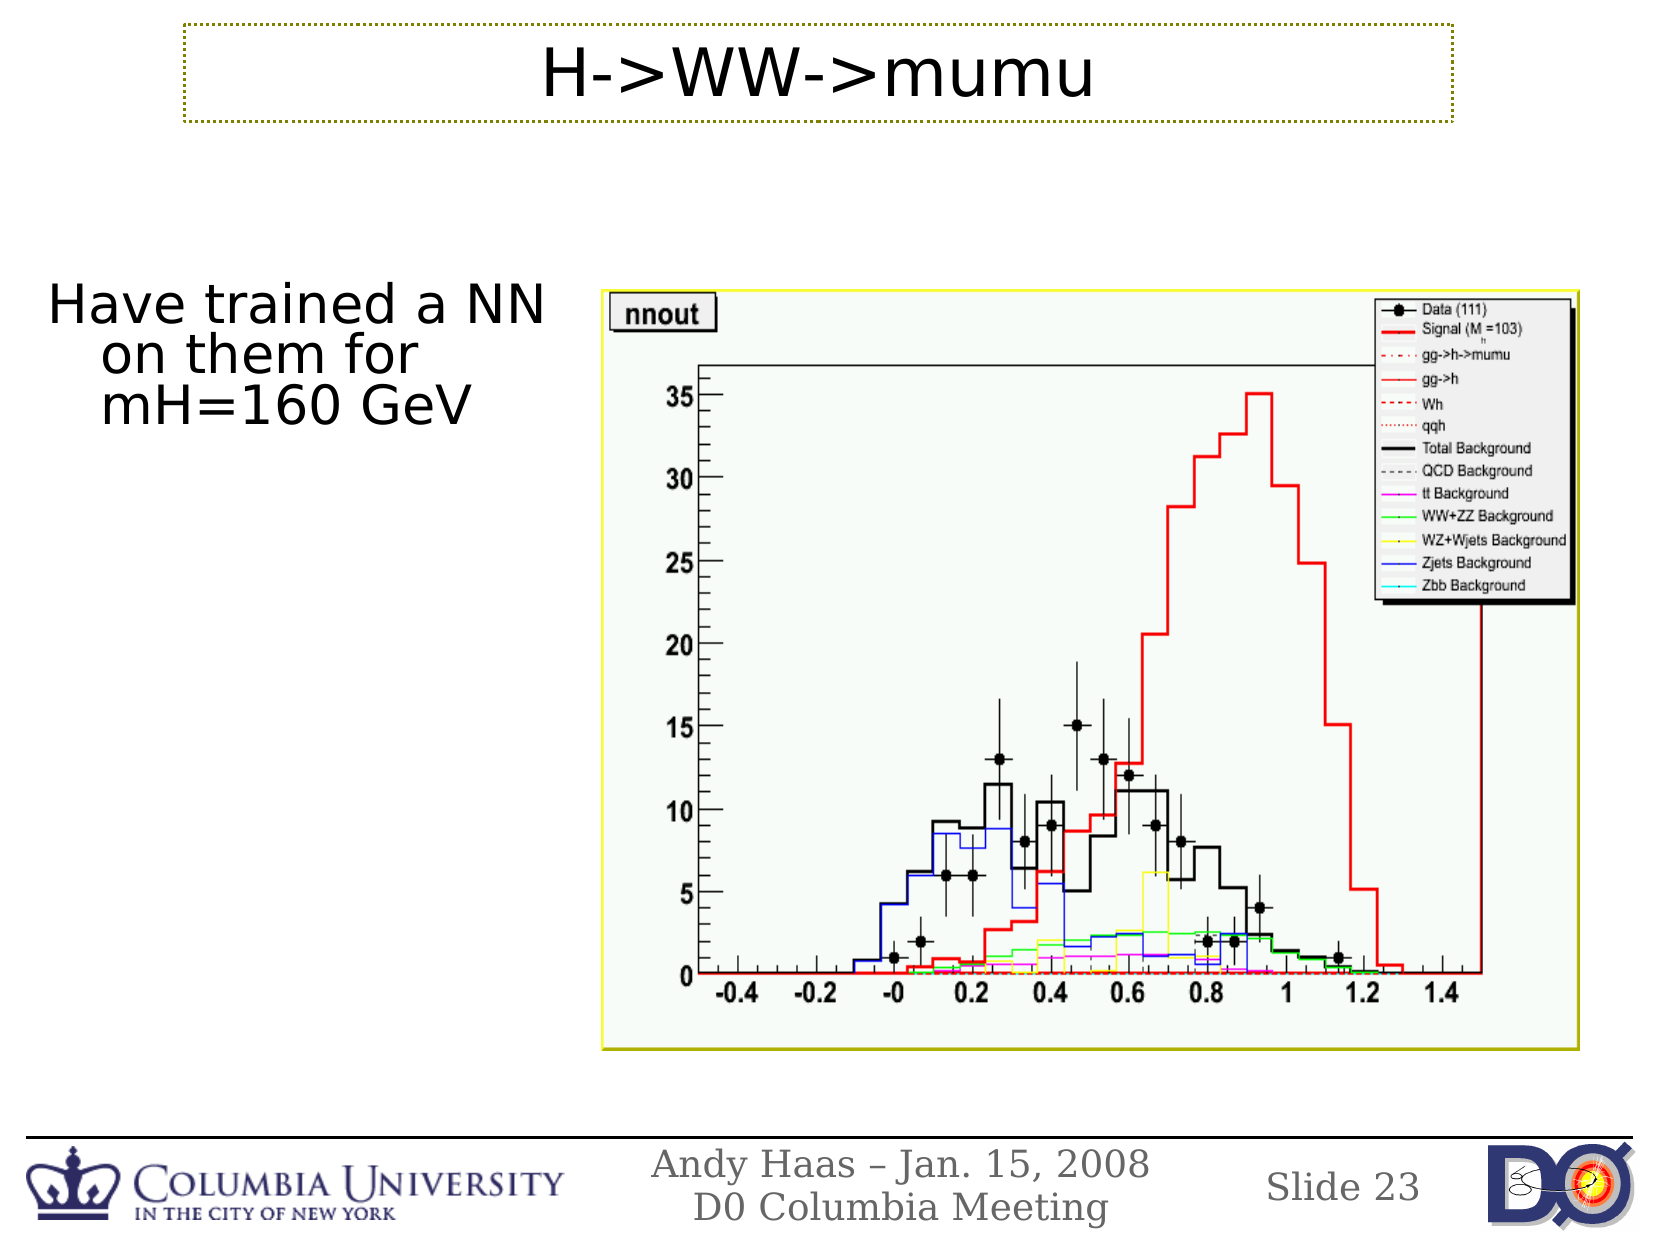

# H->WW->mumu
Have trained a NN on them for mH=160 GeV